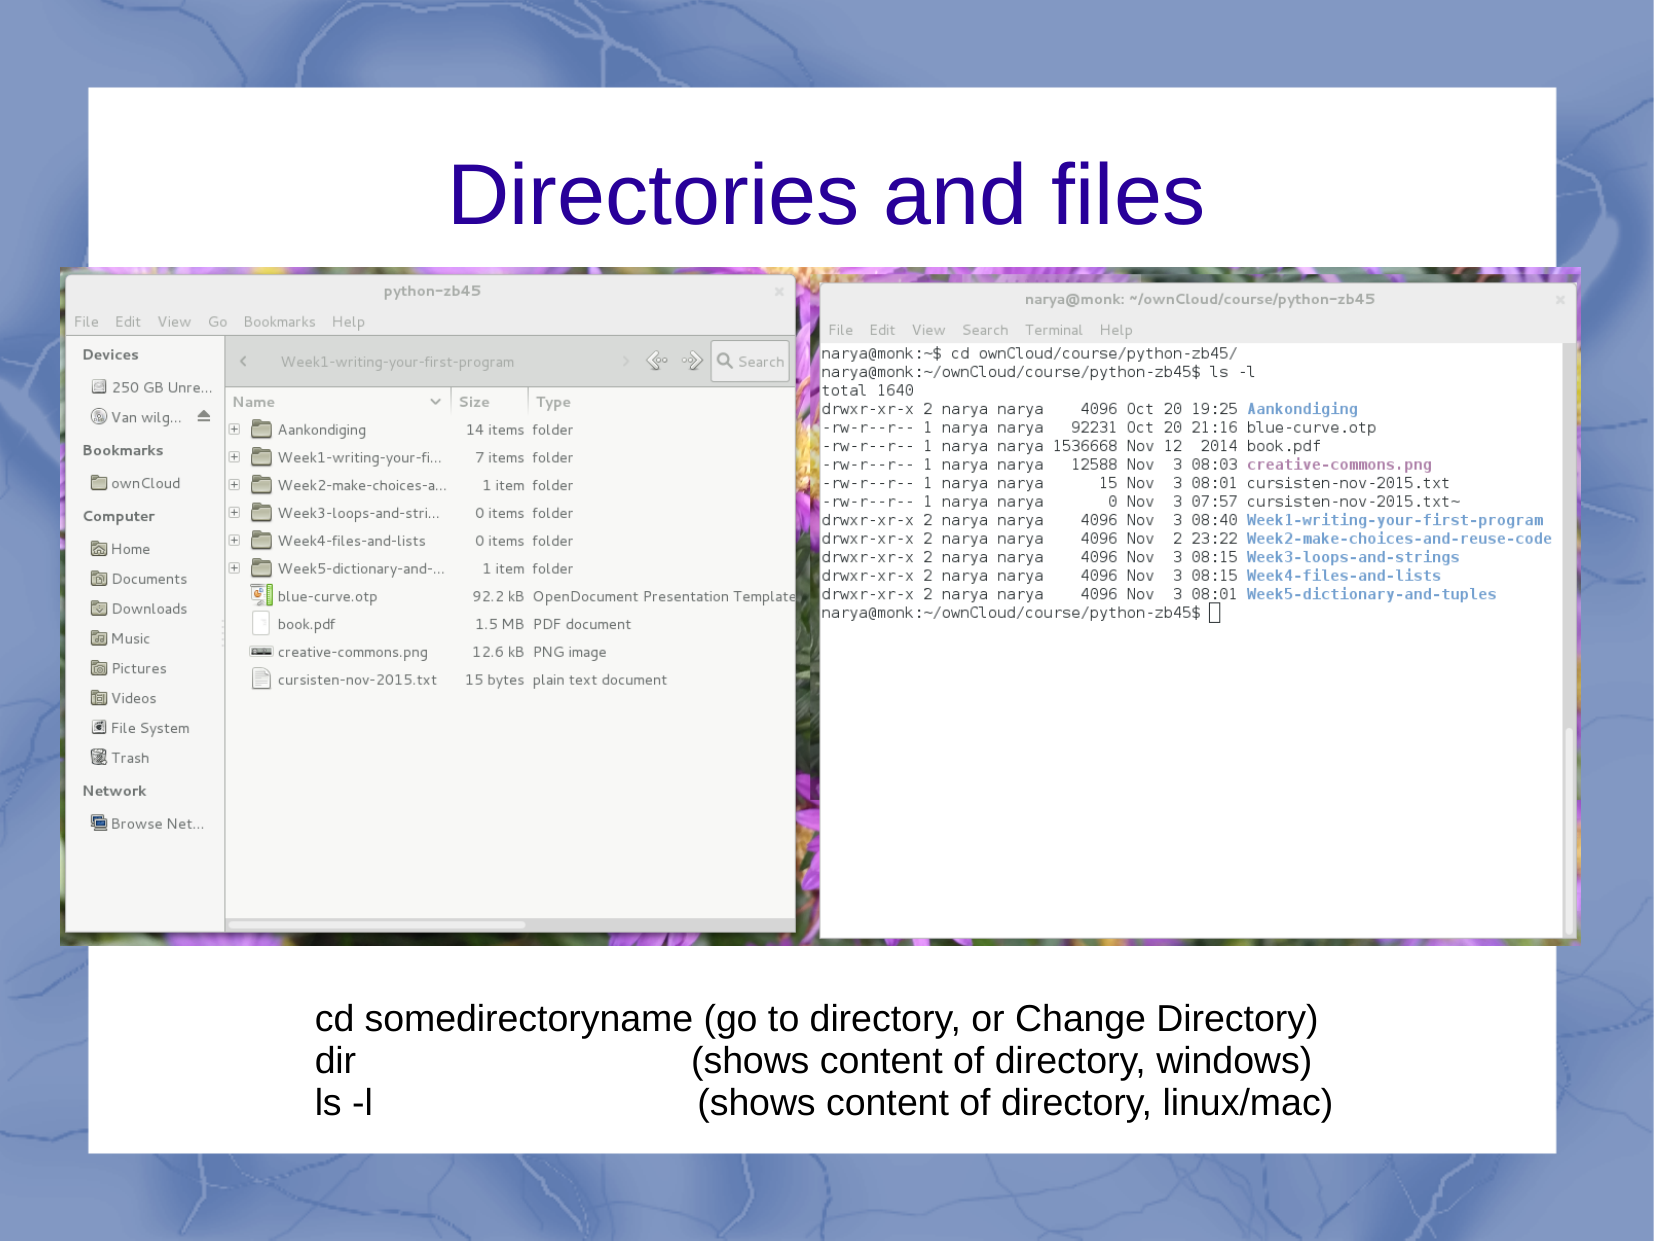

# Directories and files
cd somedirectoryname (go to directory, or Change Directory)
dir (shows content of directory, windows)
ls -l (shows content of directory, linux/mac)